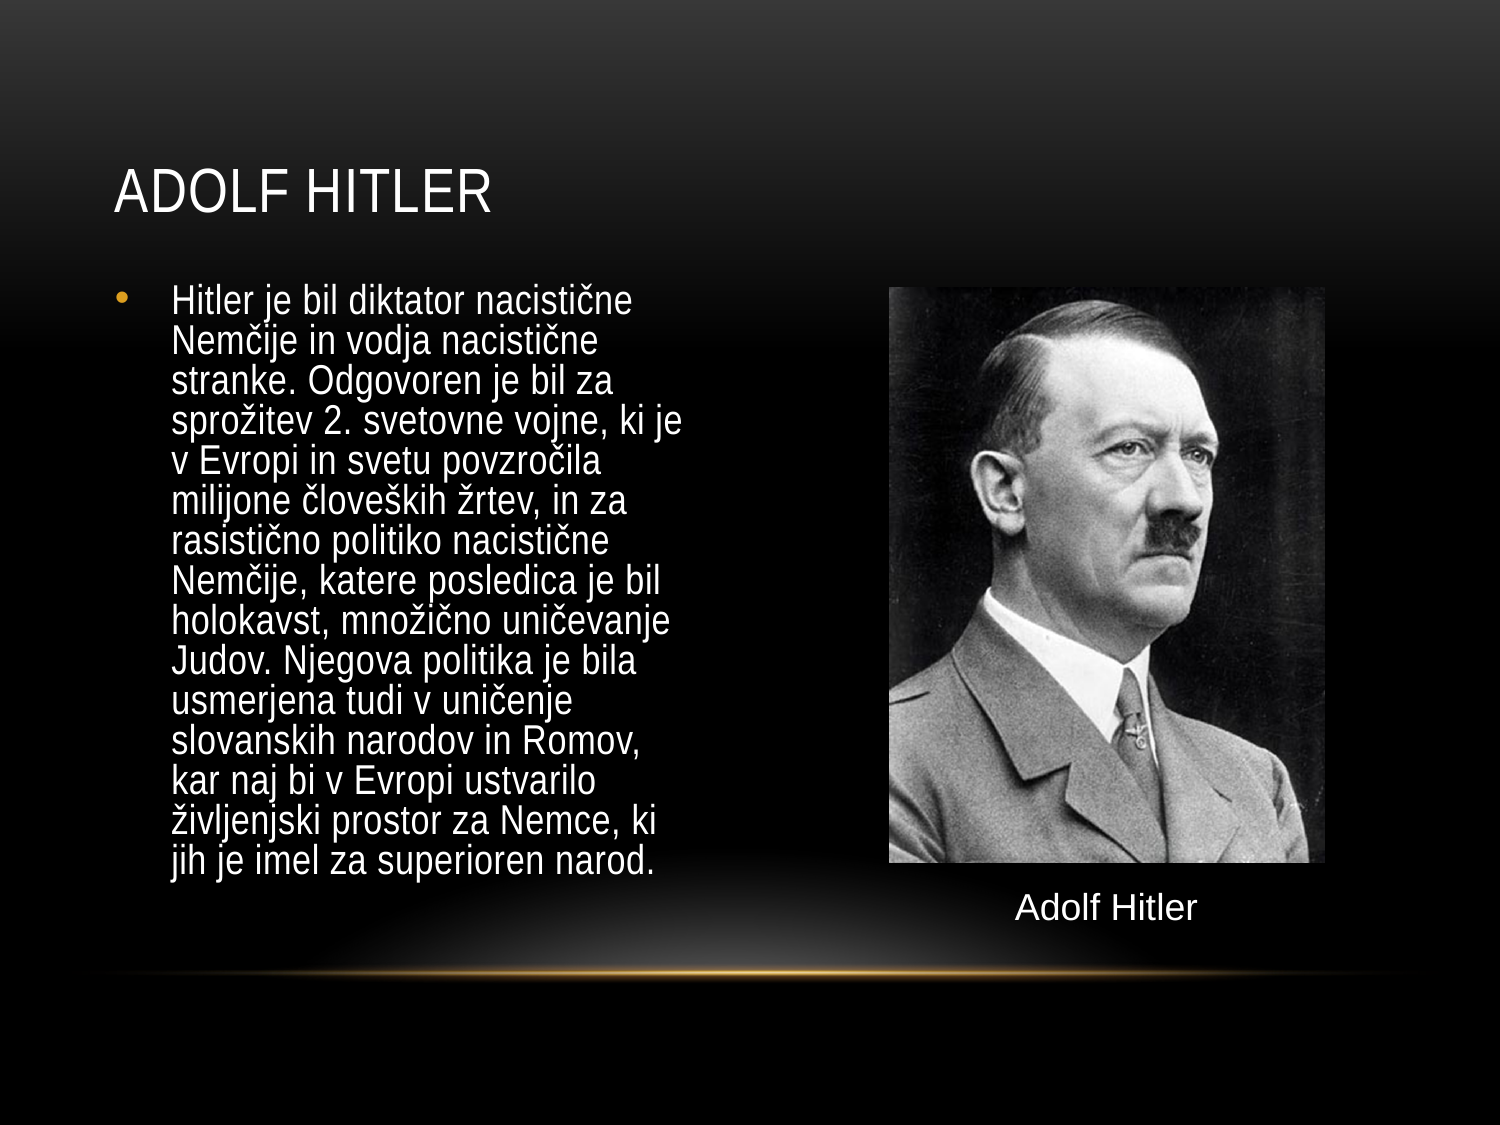

Adolf Hitler
# Hitler je bil diktator nacistične Nemčije in vodja nacistične stranke. Odgovoren je bil za sprožitev 2. svetovne vojne, ki je v Evropi in svetu povzročila milijone človeških žrtev, in za rasistično politiko nacistične Nemčije, katere posledica je bil holokavst, množično uničevanje Judov. Njegova politika je bila usmerjena tudi v uničenje slovanskih narodov in Romov, kar naj bi v Evropi ustvarilo življenjski prostor za Nemce, ki jih je imel za superioren narod.
Adolf Hitler